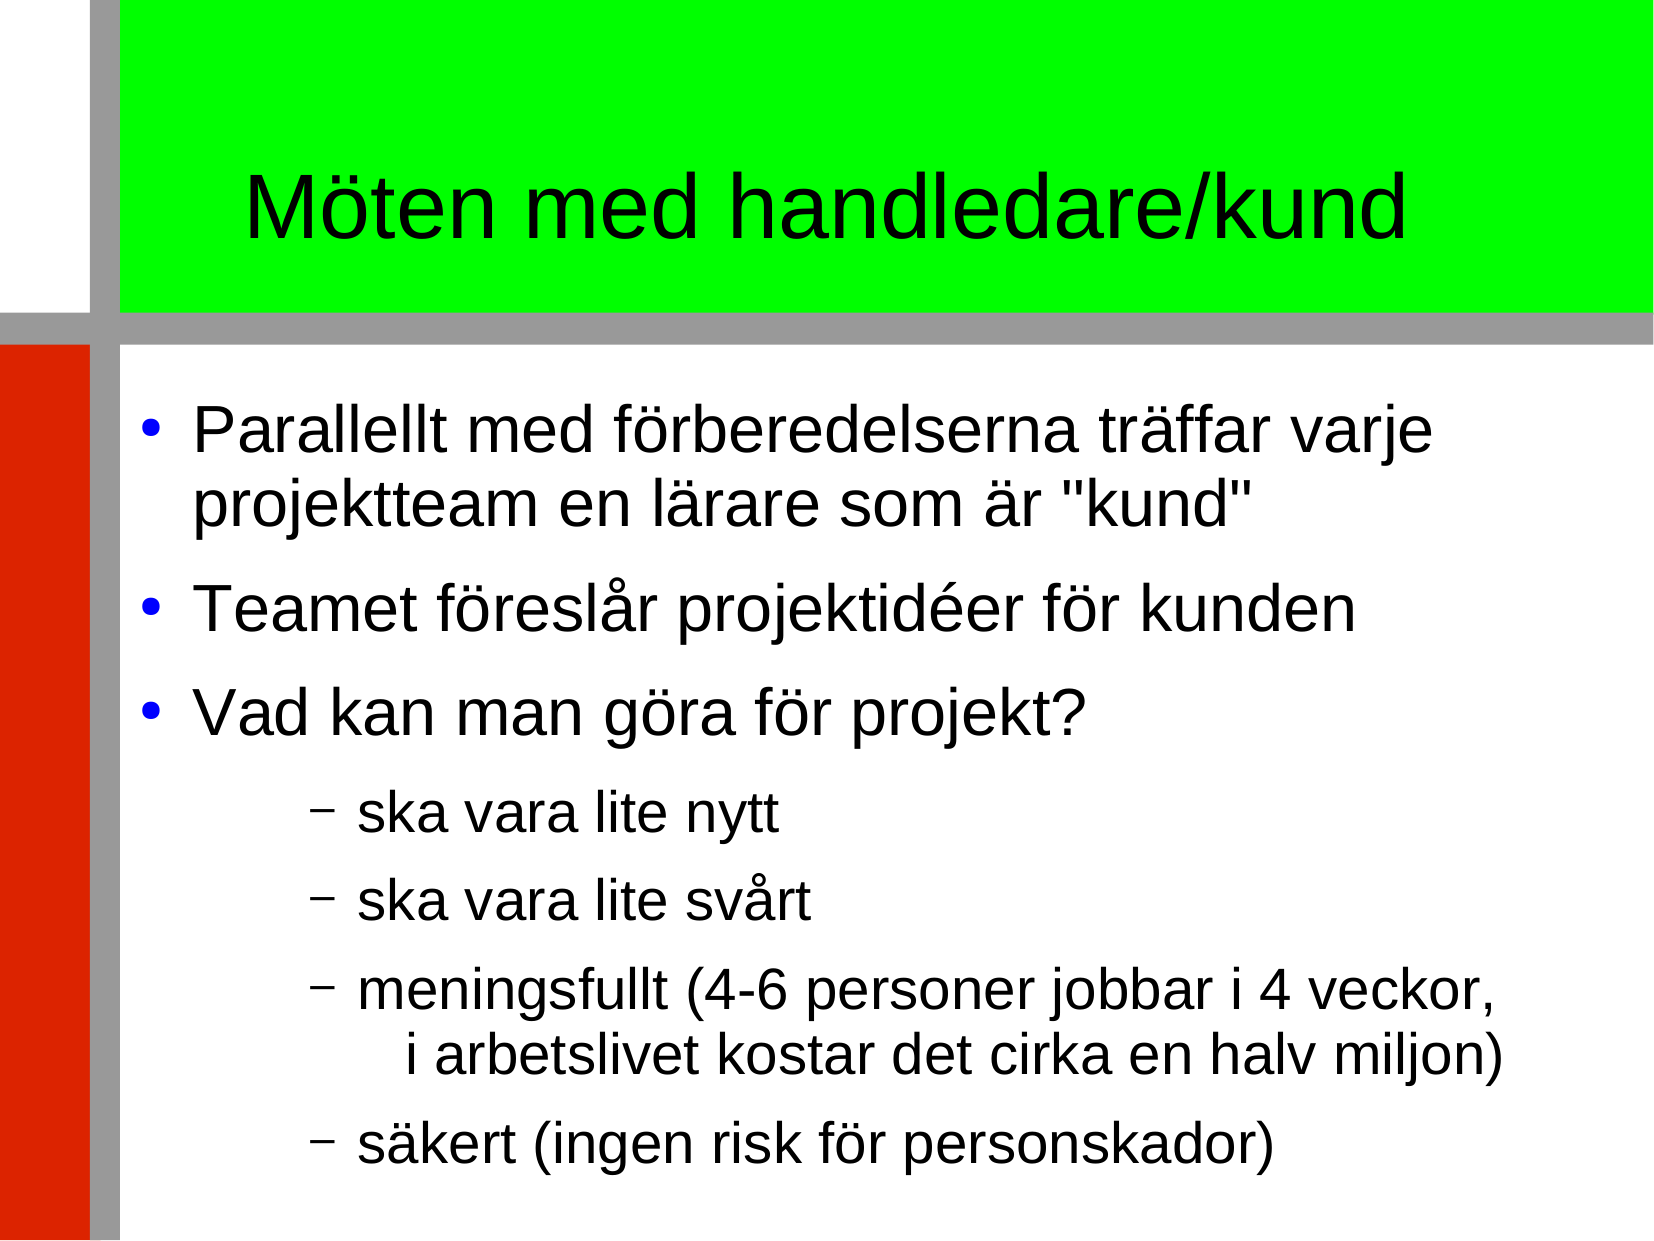

# Möten med handledare/kund
Parallellt med förberedelserna träffar varje projektteam en lärare som är "kund"
Teamet föreslår projektidéer för kunden
Vad kan man göra för projekt?
ska vara lite nytt
ska vara lite svårt
meningsfullt (4-6 personer jobbar i 4 veckor,
i arbetslivet kostar det cirka en halv miljon)
säkert (ingen risk för personskador)